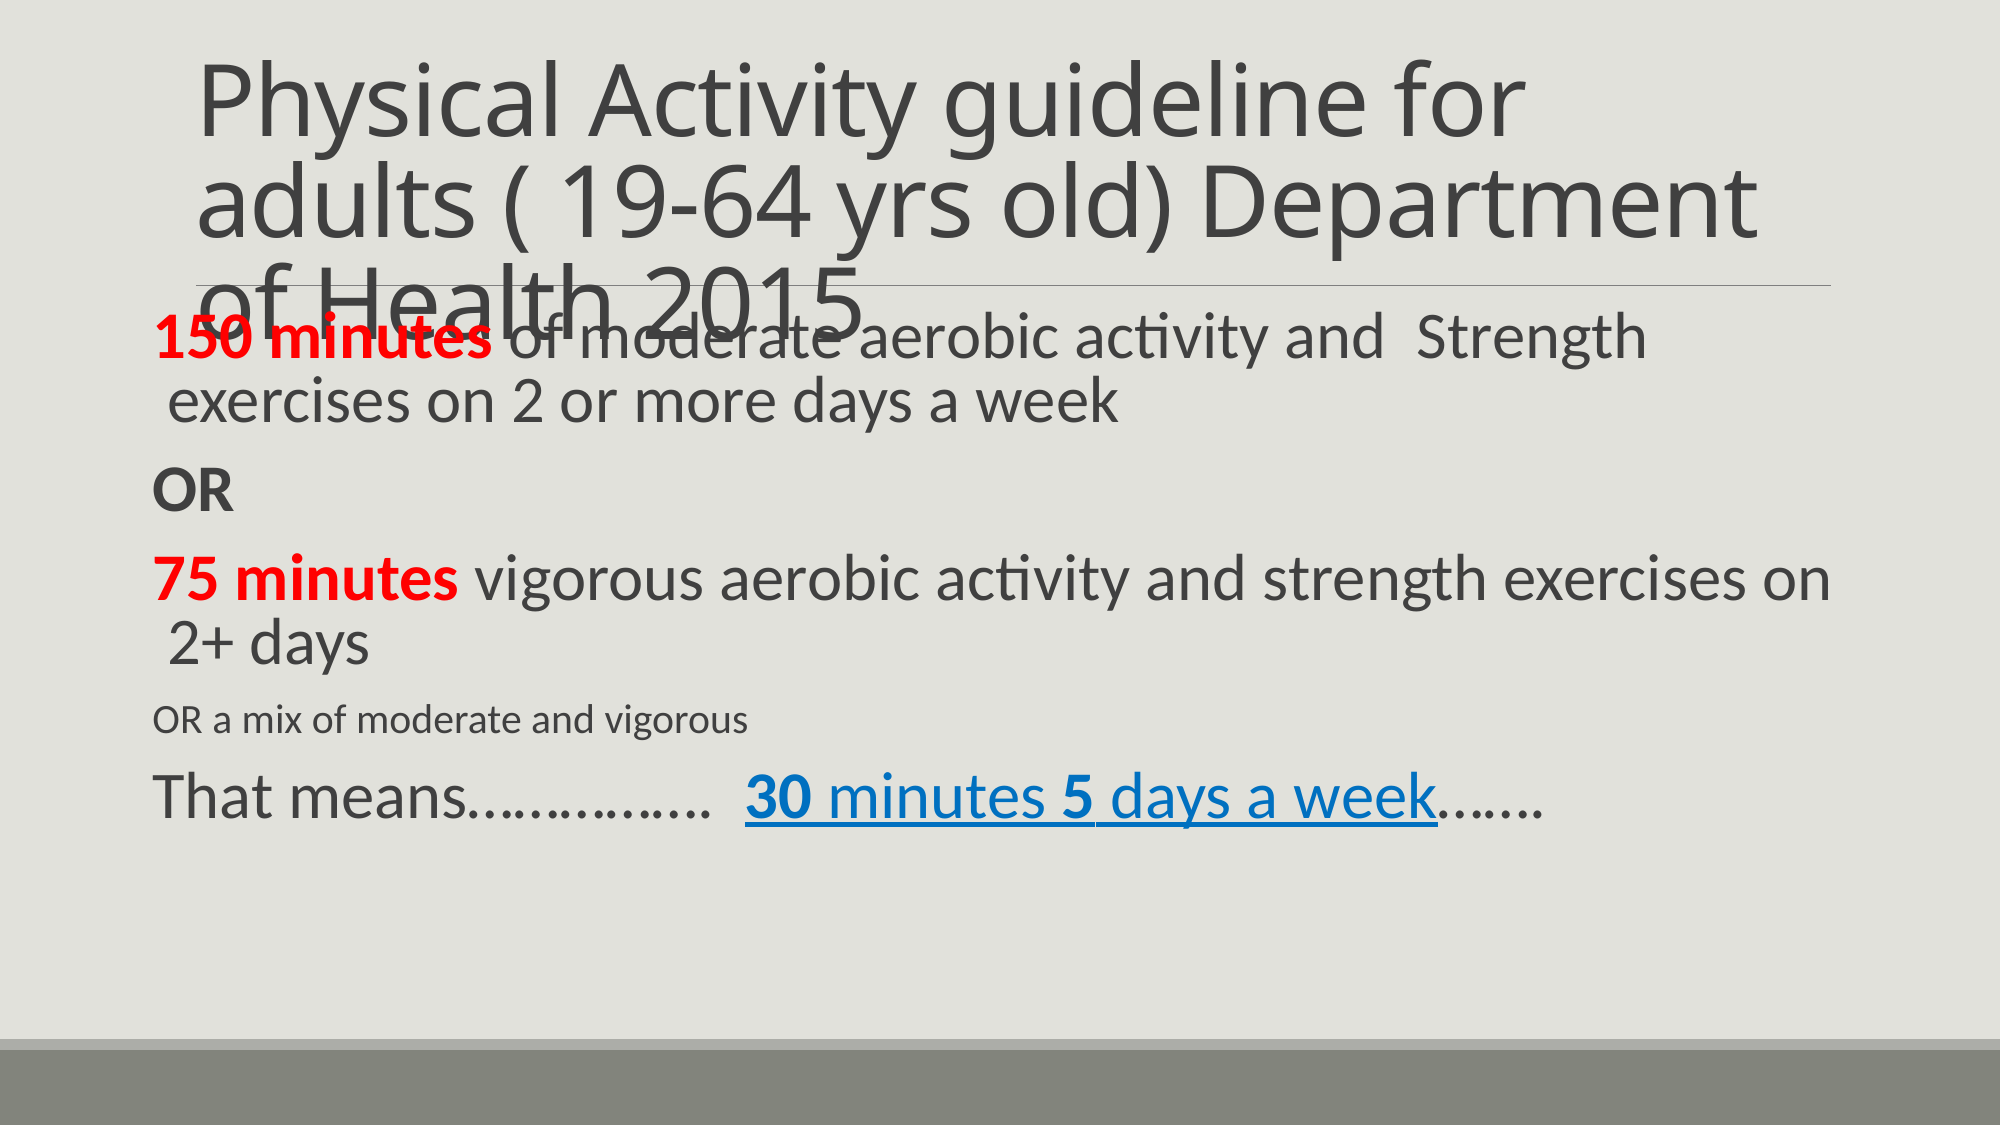

# Physical Activity guideline for adults ( 19-64 yrs old) Department of Health 2015
150 minutes of moderate aerobic activity and Strength exercises on 2 or more days a week
OR
75 minutes vigorous aerobic activity and strength exercises on 2+ days
OR a mix of moderate and vigorous
That means……………. 30 minutes 5 days a week…….